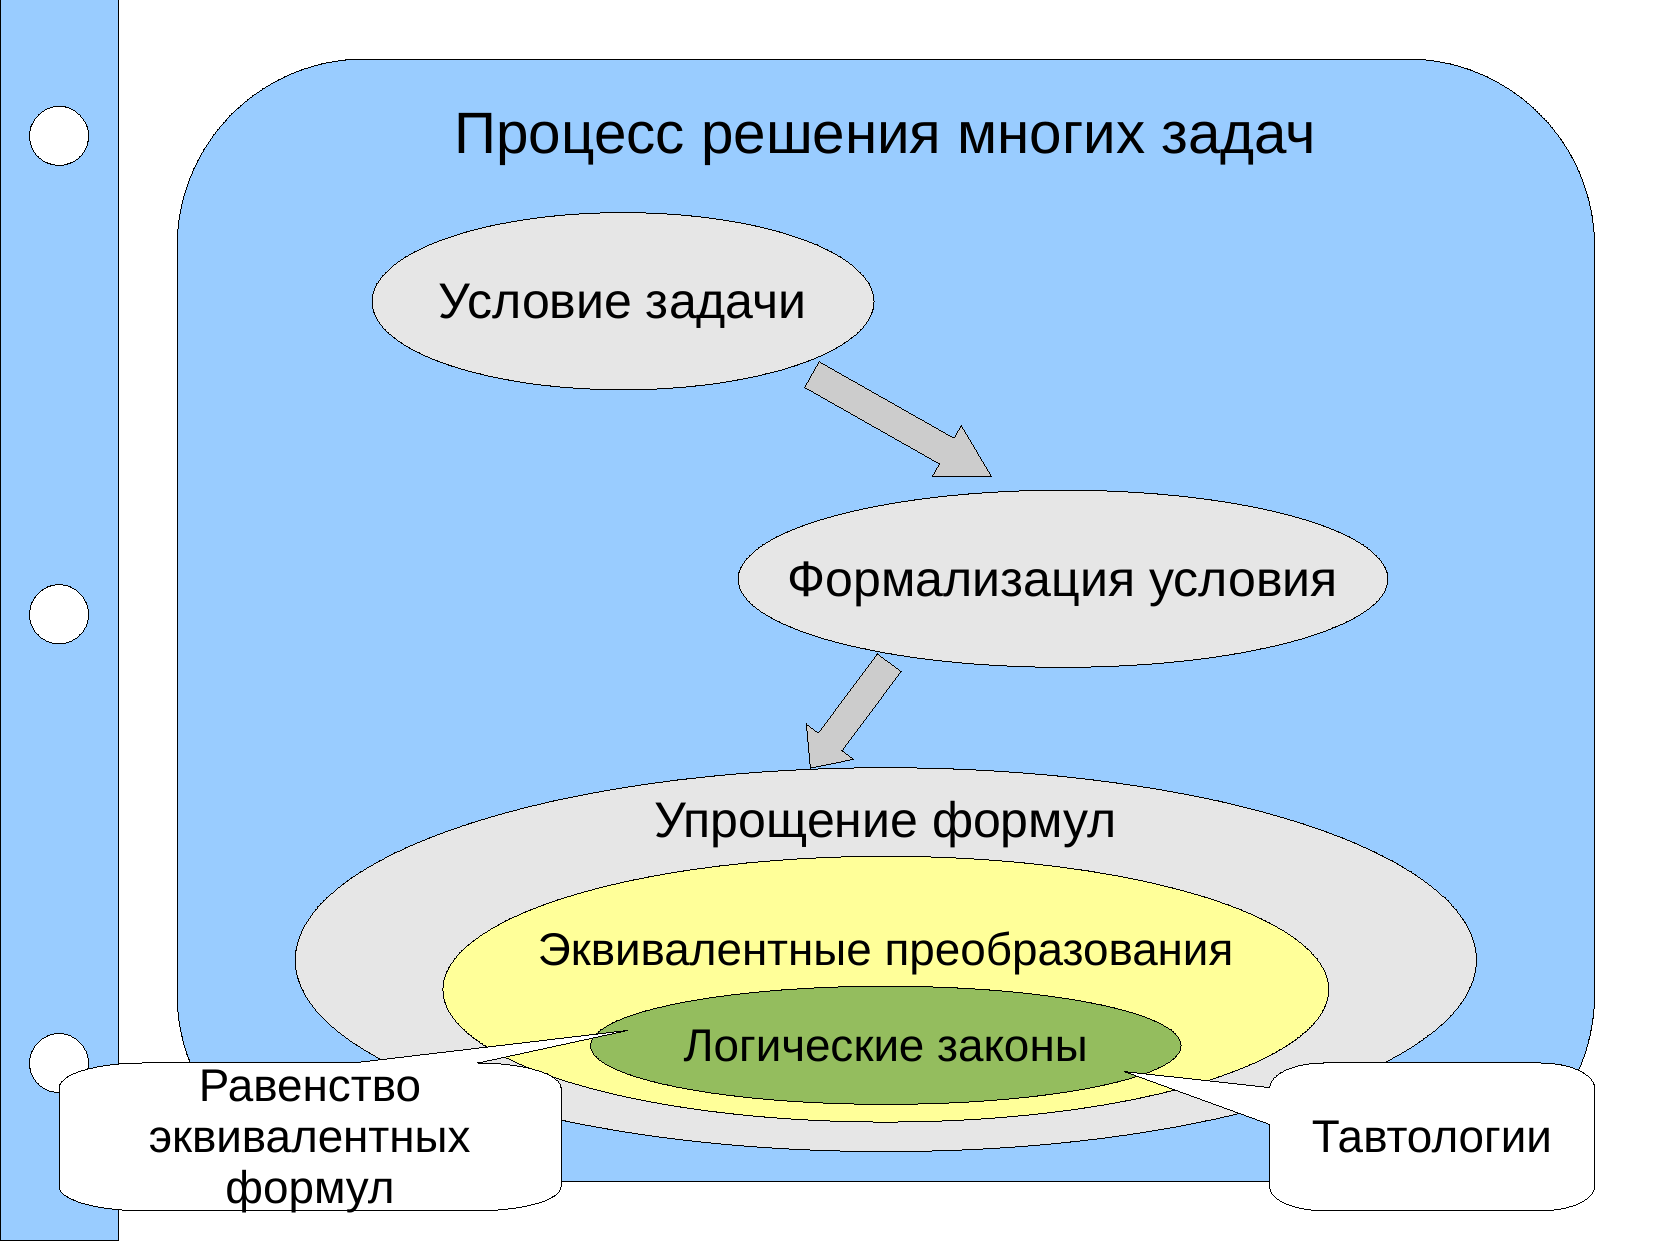

Процесс решения многих задач
Условие задачи
Формализация условия
Упрощение формул
Эквивалентные преобразования
Логические законы
Равенство
эквивалентных
формул
Тавтологии